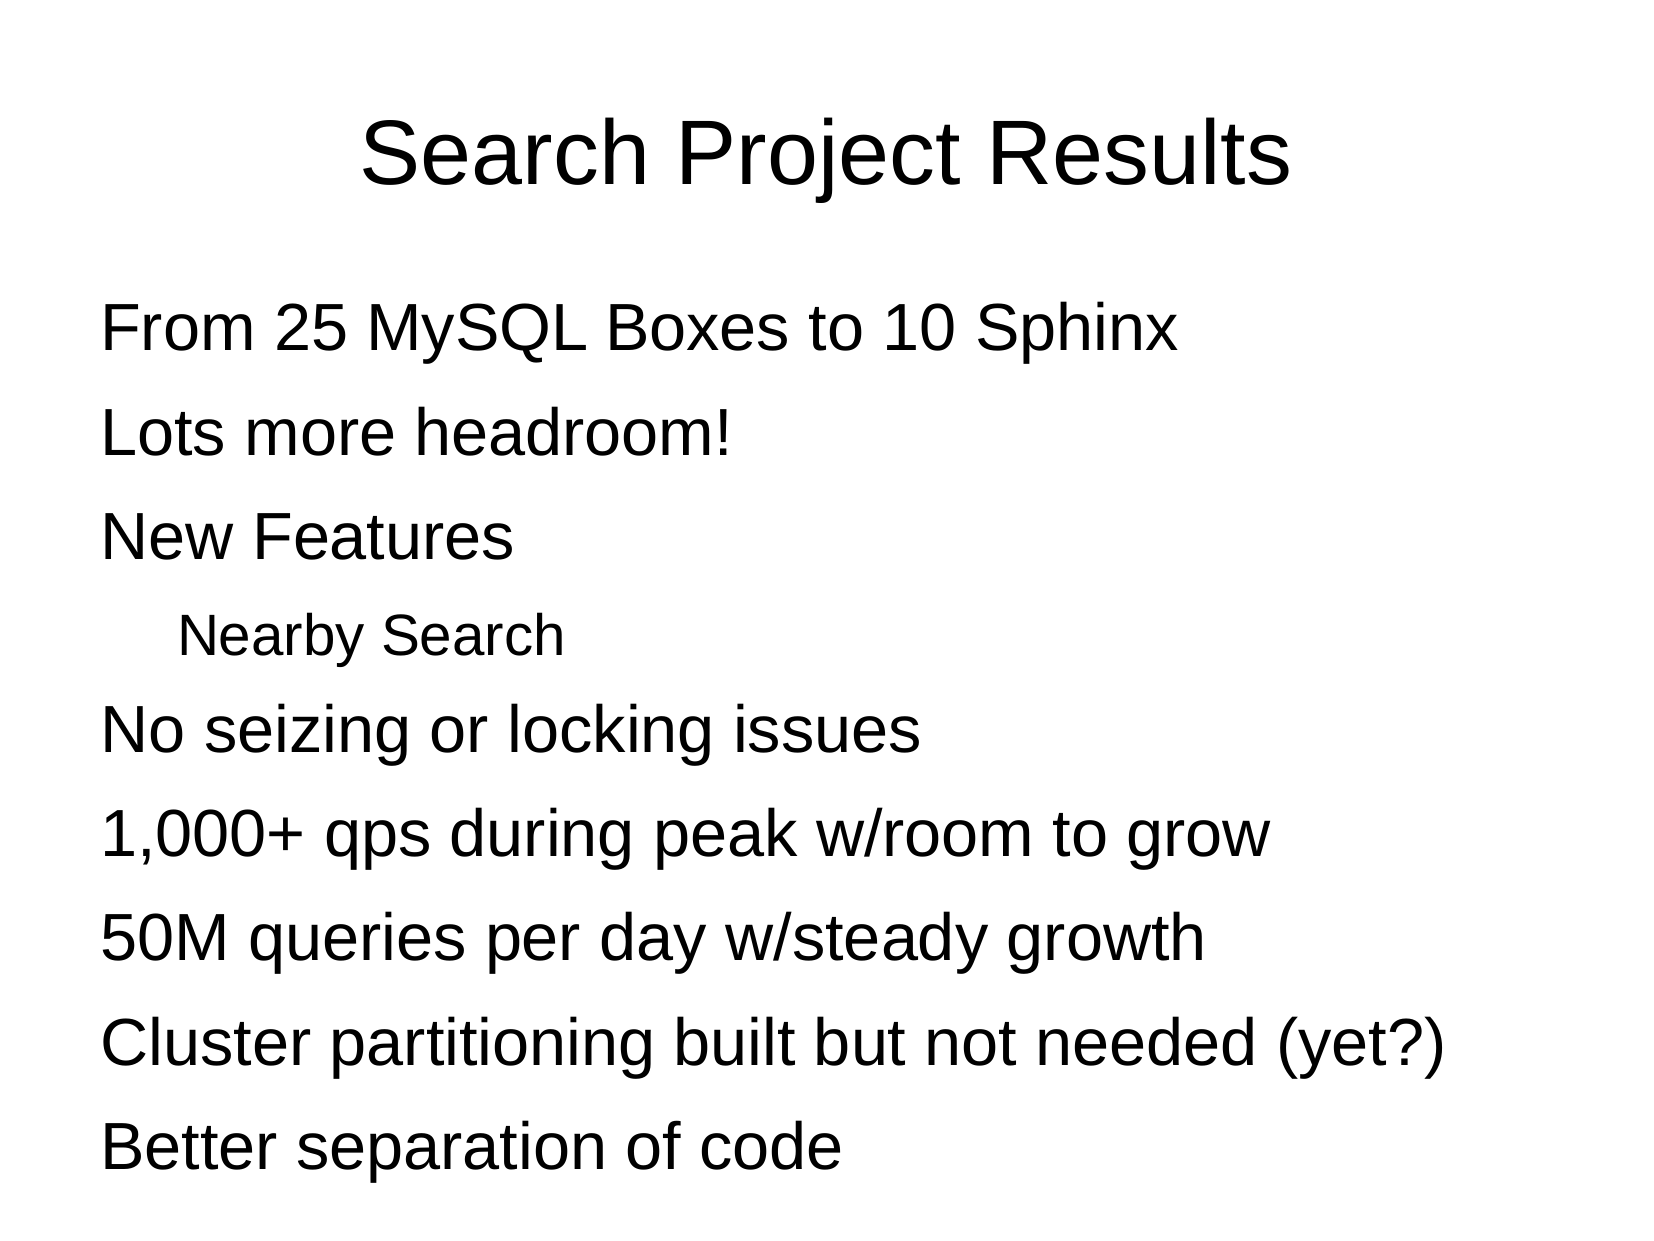

# Search Project Results
From 25 MySQL Boxes to 10 Sphinx
Lots more headroom!
New Features
Nearby Search
No seizing or locking issues
1,000+ qps during peak w/room to grow
50M queries per day w/steady growth
Cluster partitioning built but not needed (yet?)
Better separation of code